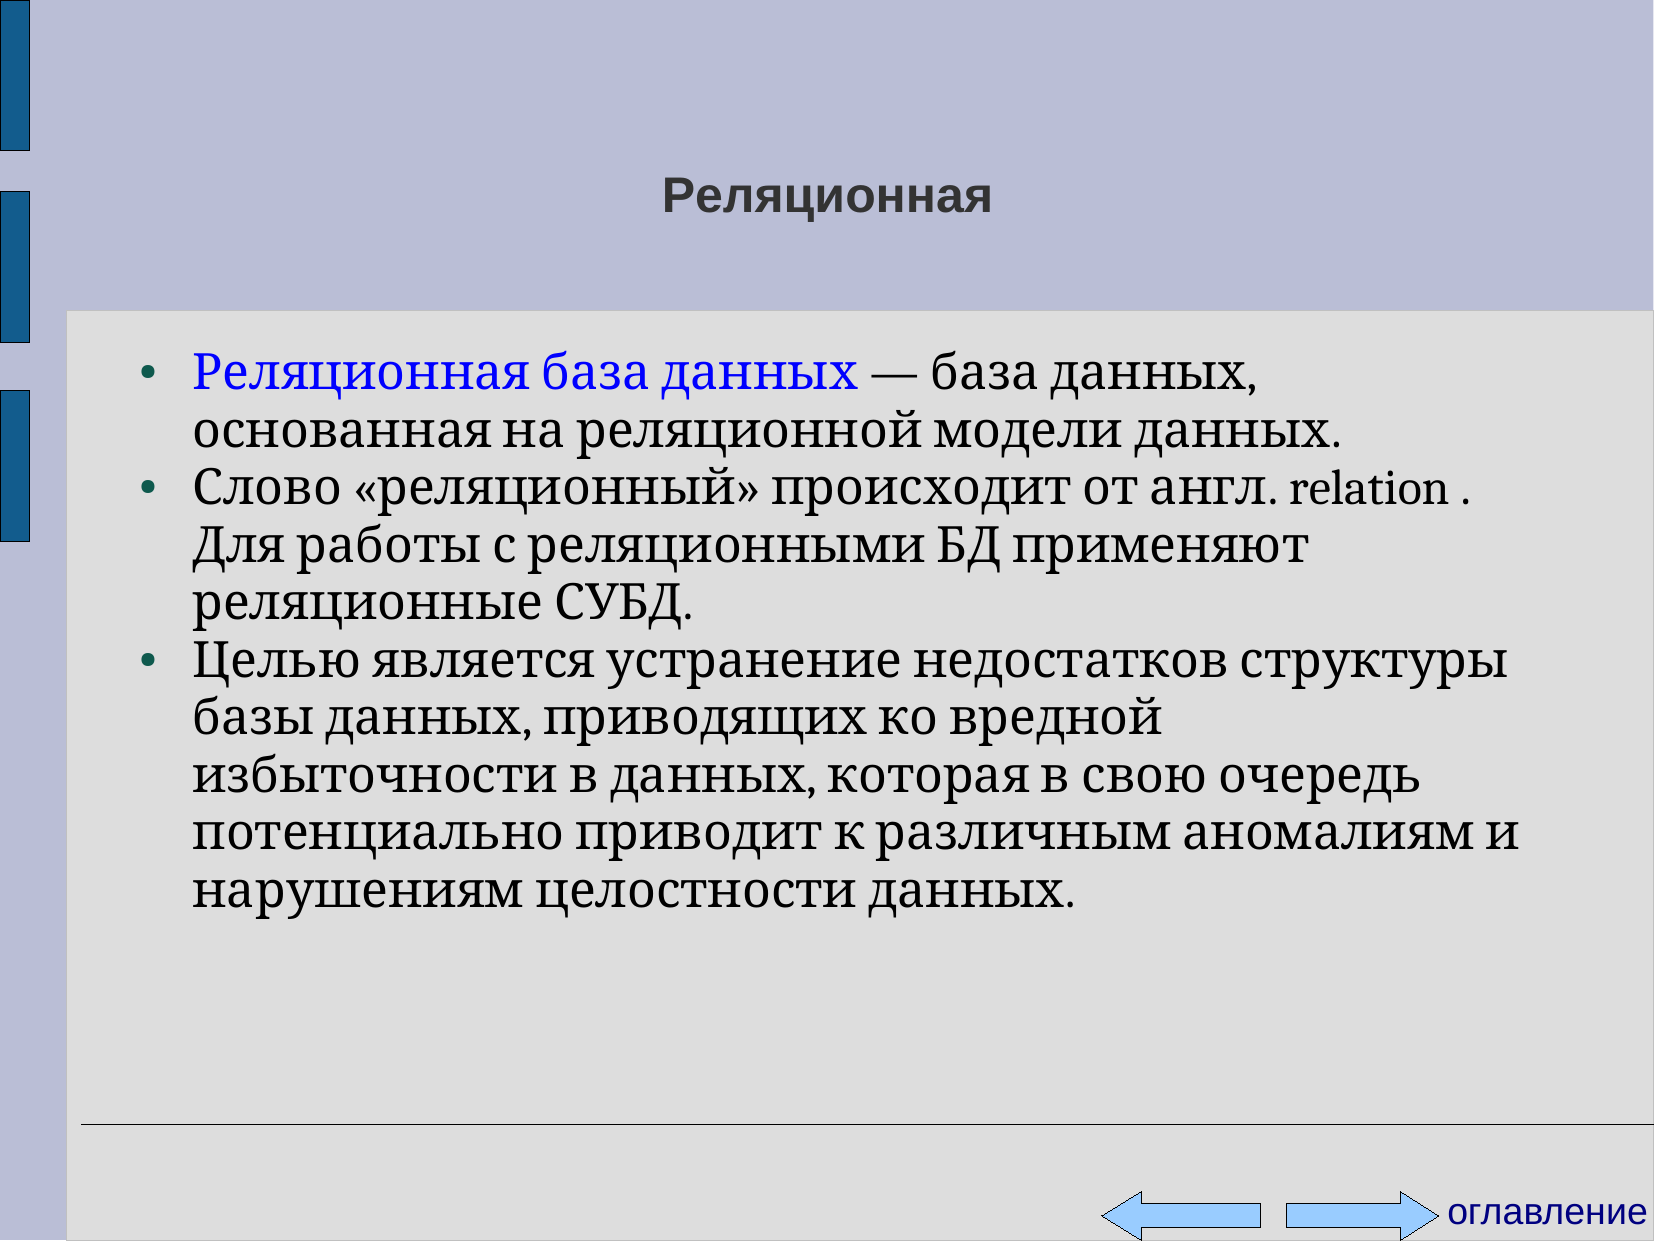

# Реляционная
Реляционная база данных — база данных, основанная на реляционной модели данных.
Слово «реляционный» происходит от англ. relation . Для работы с реляционными БД применяют реляционные СУБД.
Целью является устранение недостатков структуры базы данных, приводящих ко вредной избыточности в данных, которая в свою очередь потенциально приводит к различным аномалиям и нарушениям целостности данных.
оглавление